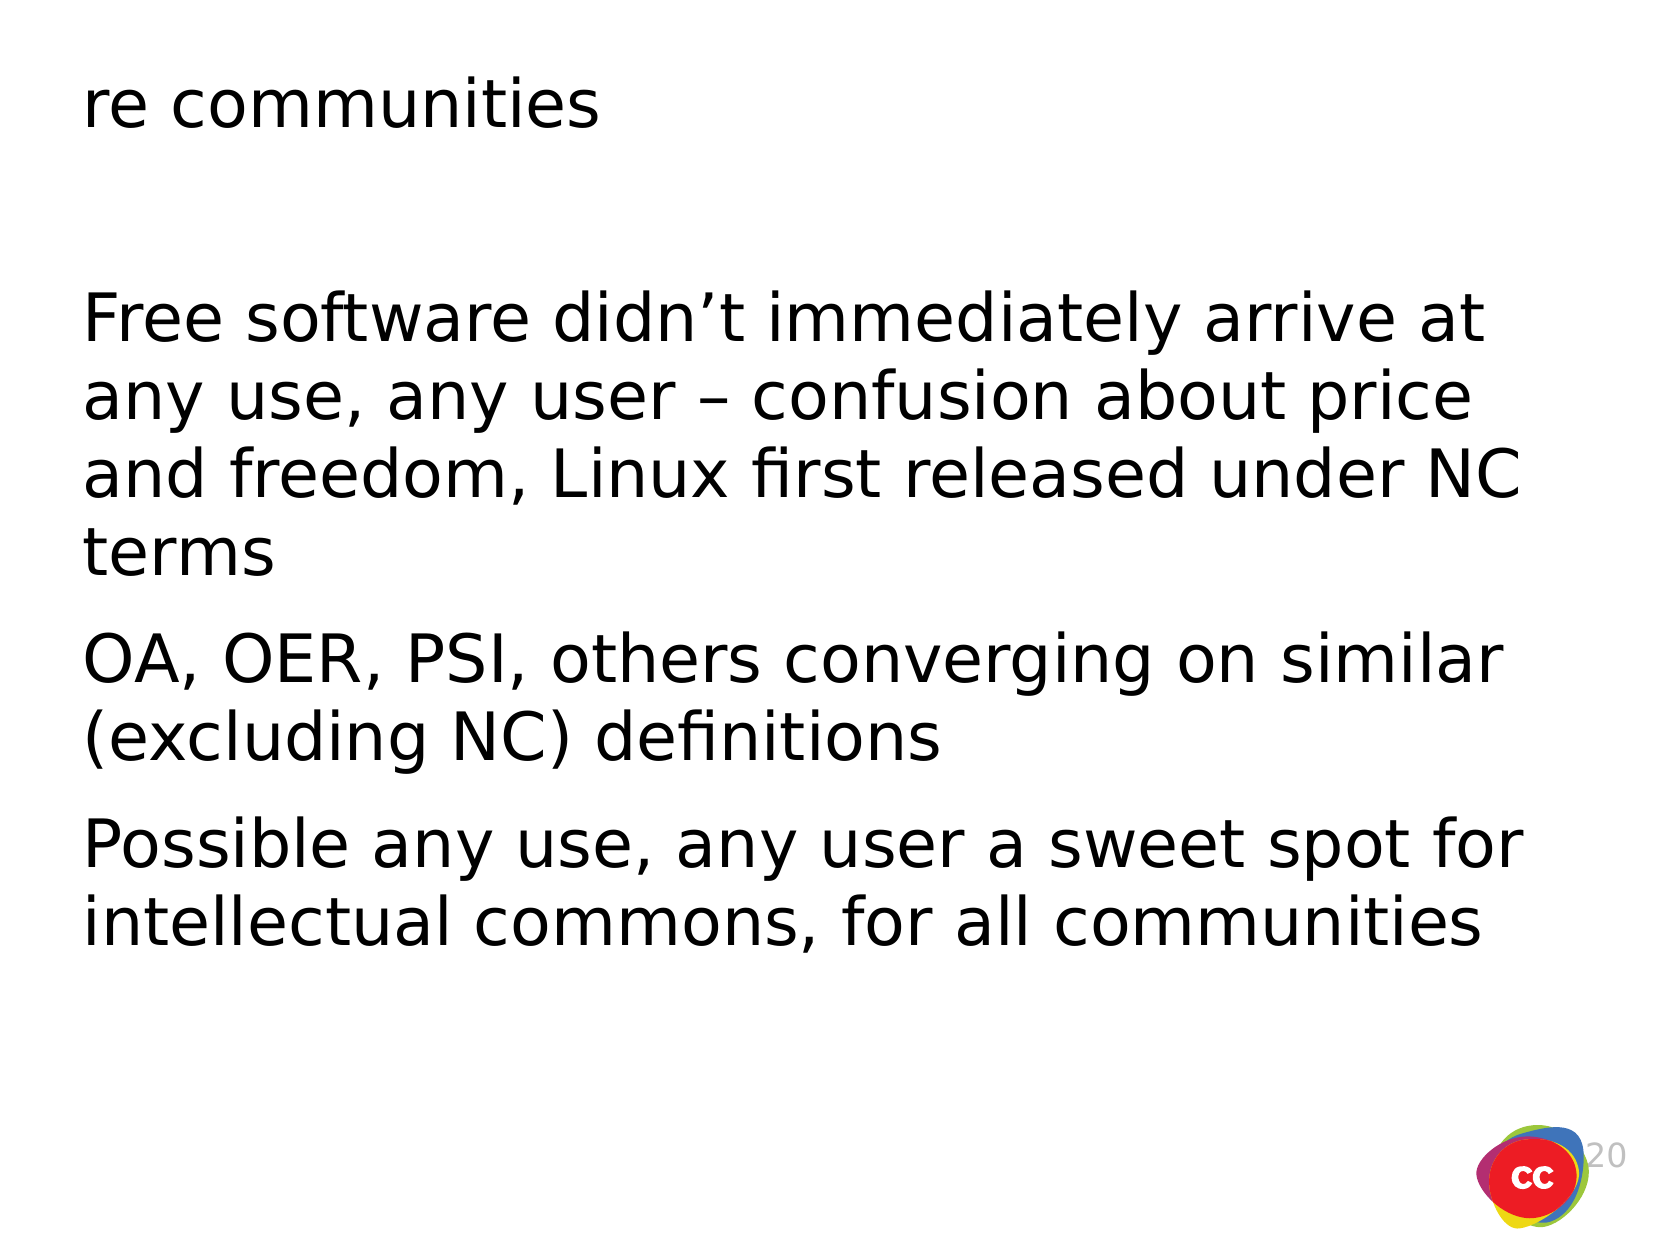

# re communities
Free software didn’t immediately arrive at any use, any user – confusion about price and freedom, Linux first released under NC terms
OA, OER, PSI, others converging on similar (excluding NC) definitions
Possible any use, any user a sweet spot for intellectual commons, for all communities